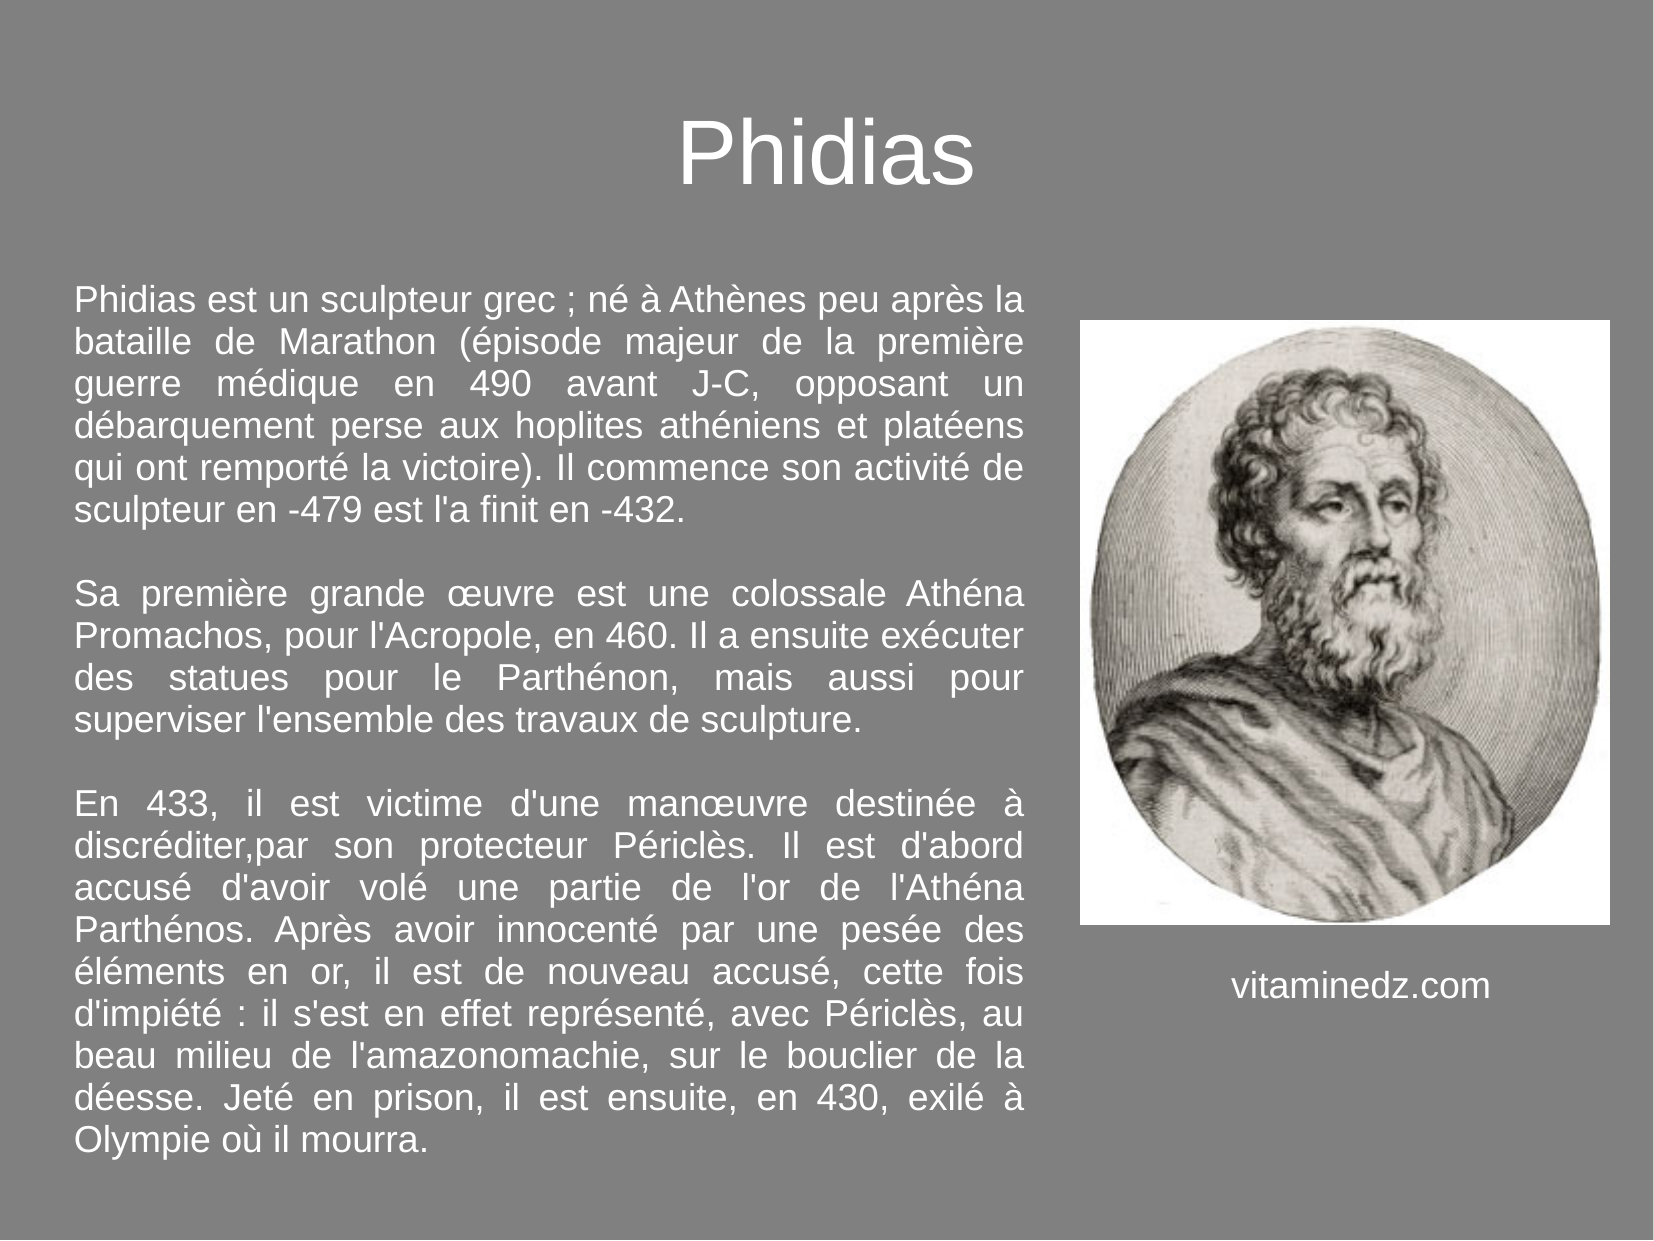

# Phidias
Phidias est un sculpteur grec ; né à Athènes peu après la bataille de Marathon (épisode majeur de la première guerre médique en 490 avant J-C, opposant un débarquement perse aux hoplites athéniens et platéens qui ont remporté la victoire). Il commence son activité de sculpteur en -479 est l'a finit en -432.
Sa première grande œuvre est une colossale Athéna Promachos, pour l'Acropole, en 460. Il a ensuite exécuter des statues pour le Parthénon, mais aussi pour superviser l'ensemble des travaux de sculpture.
En 433, il est victime d'une manœuvre destinée à discréditer,par son protecteur Périclès. Il est d'abord accusé d'avoir volé une partie de l'or de l'Athéna Parthénos. Après avoir innocenté par une pesée des éléments en or, il est de nouveau accusé, cette fois d'impiété : il s'est en effet représenté, avec Périclès, au beau milieu de l'amazonomachie, sur le bouclier de la déesse. Jeté en prison, il est ensuite, en 430, exilé à Olympie où il mourra.
vitaminedz.com